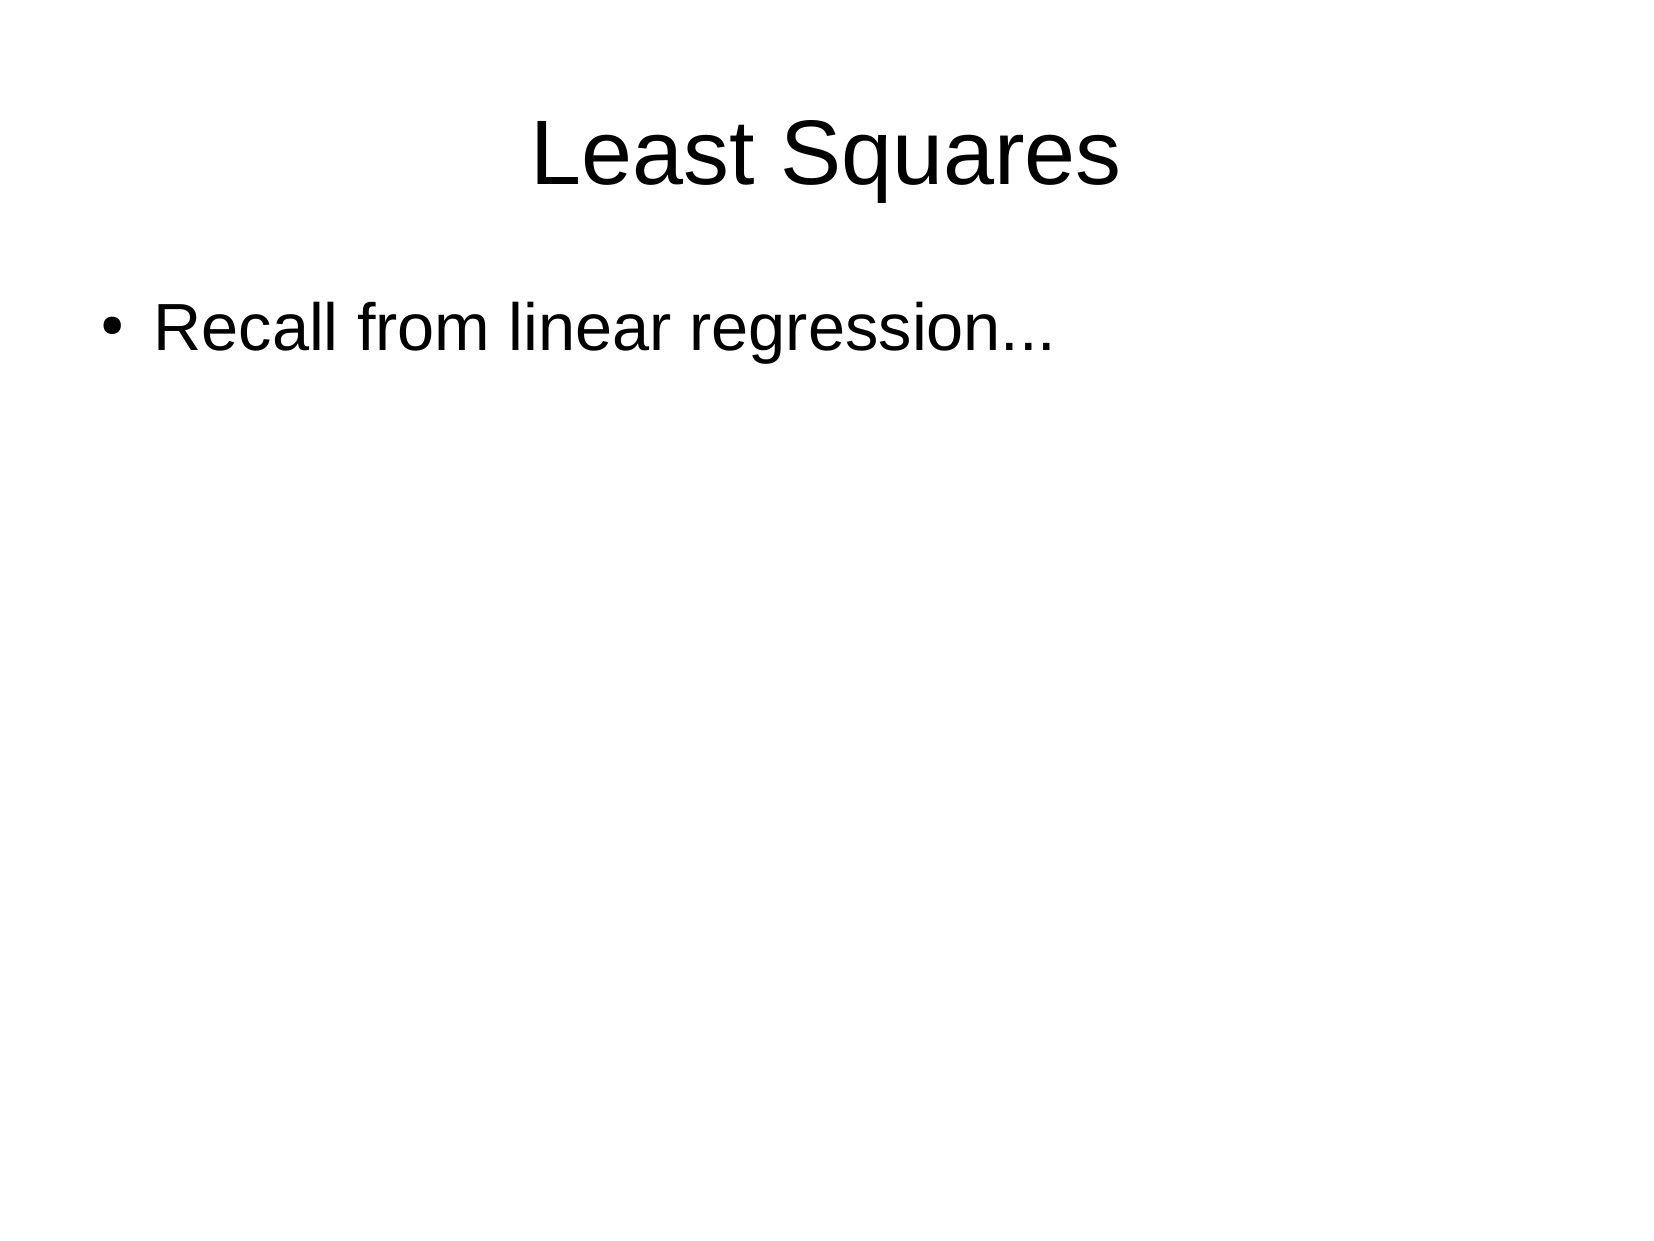

# Least Squares
Recall from linear regression...